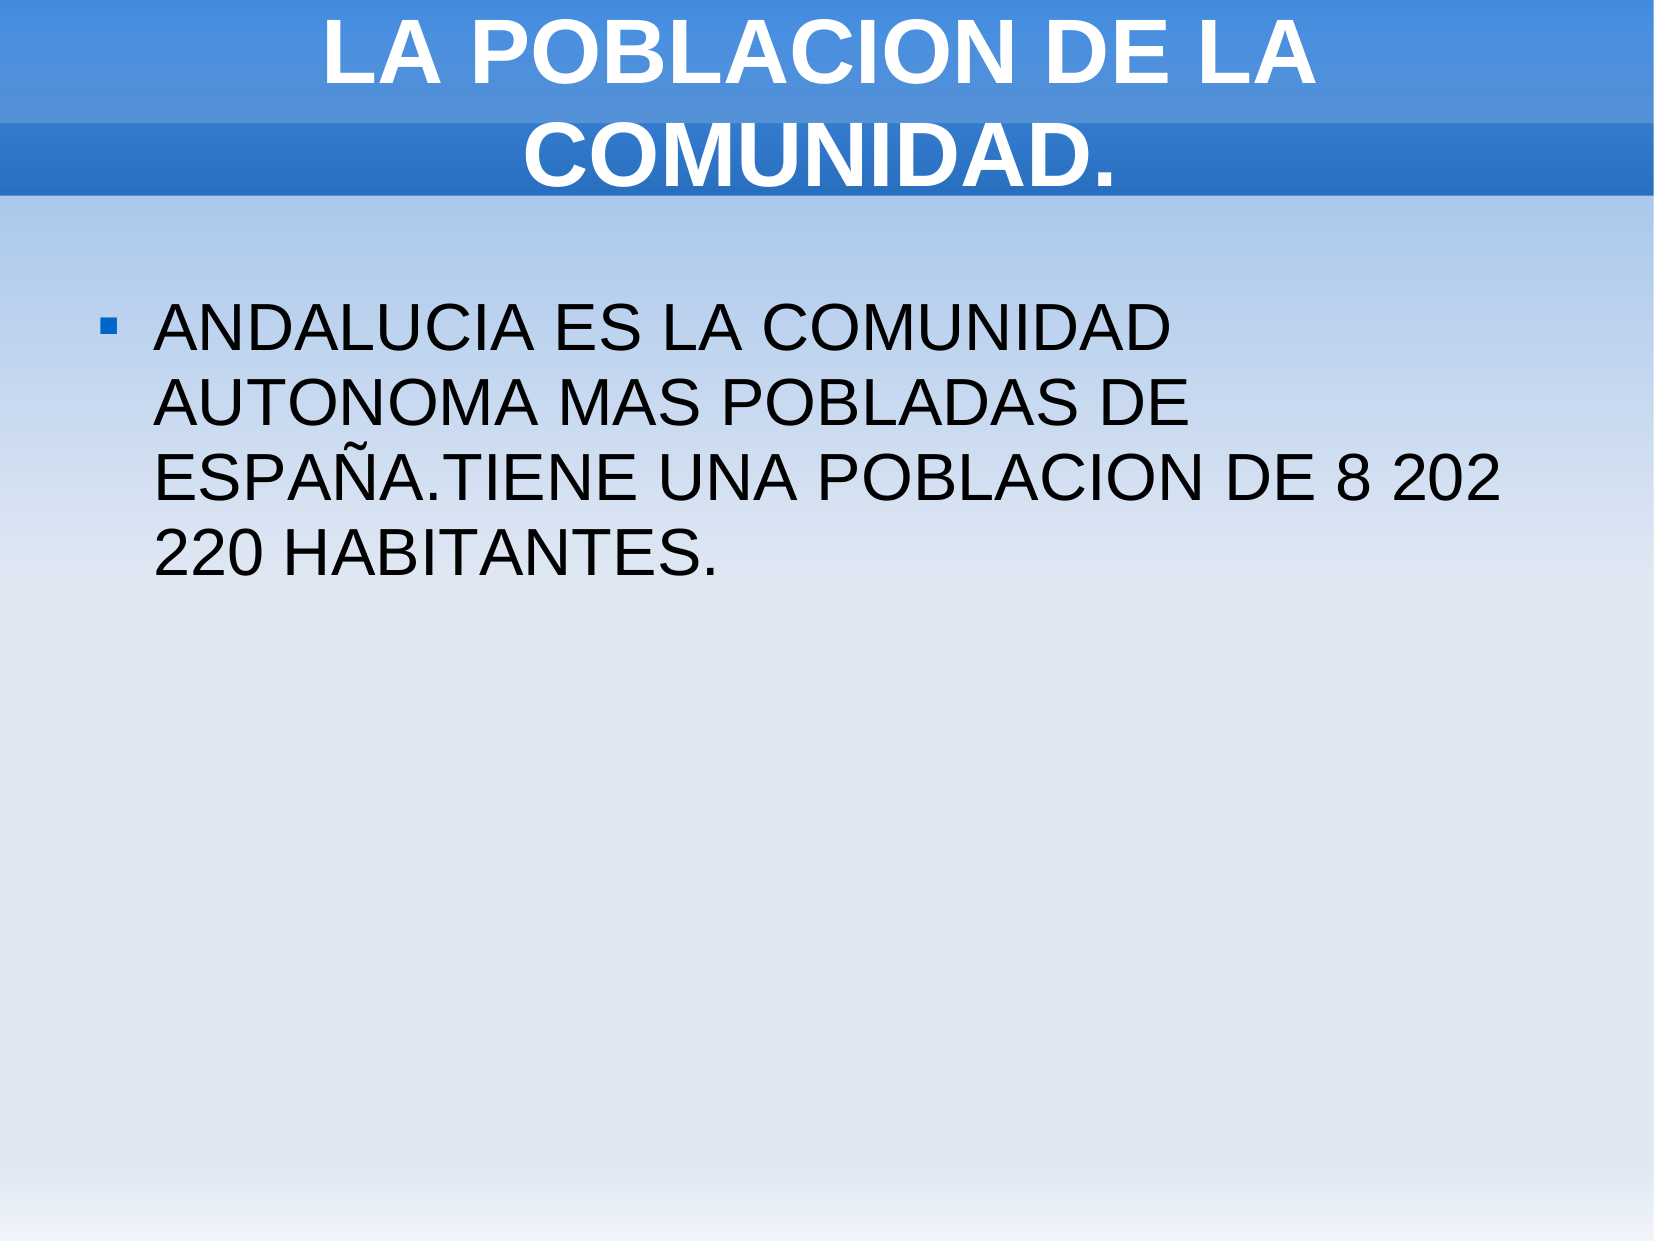

# LA POBLACION DE LA COMUNIDAD.
ANDALUCIA ES LA COMUNIDAD AUTONOMA MAS POBLADAS DE ESPAÑA.TIENE UNA POBLACION DE 8 202 220 HABITANTES.